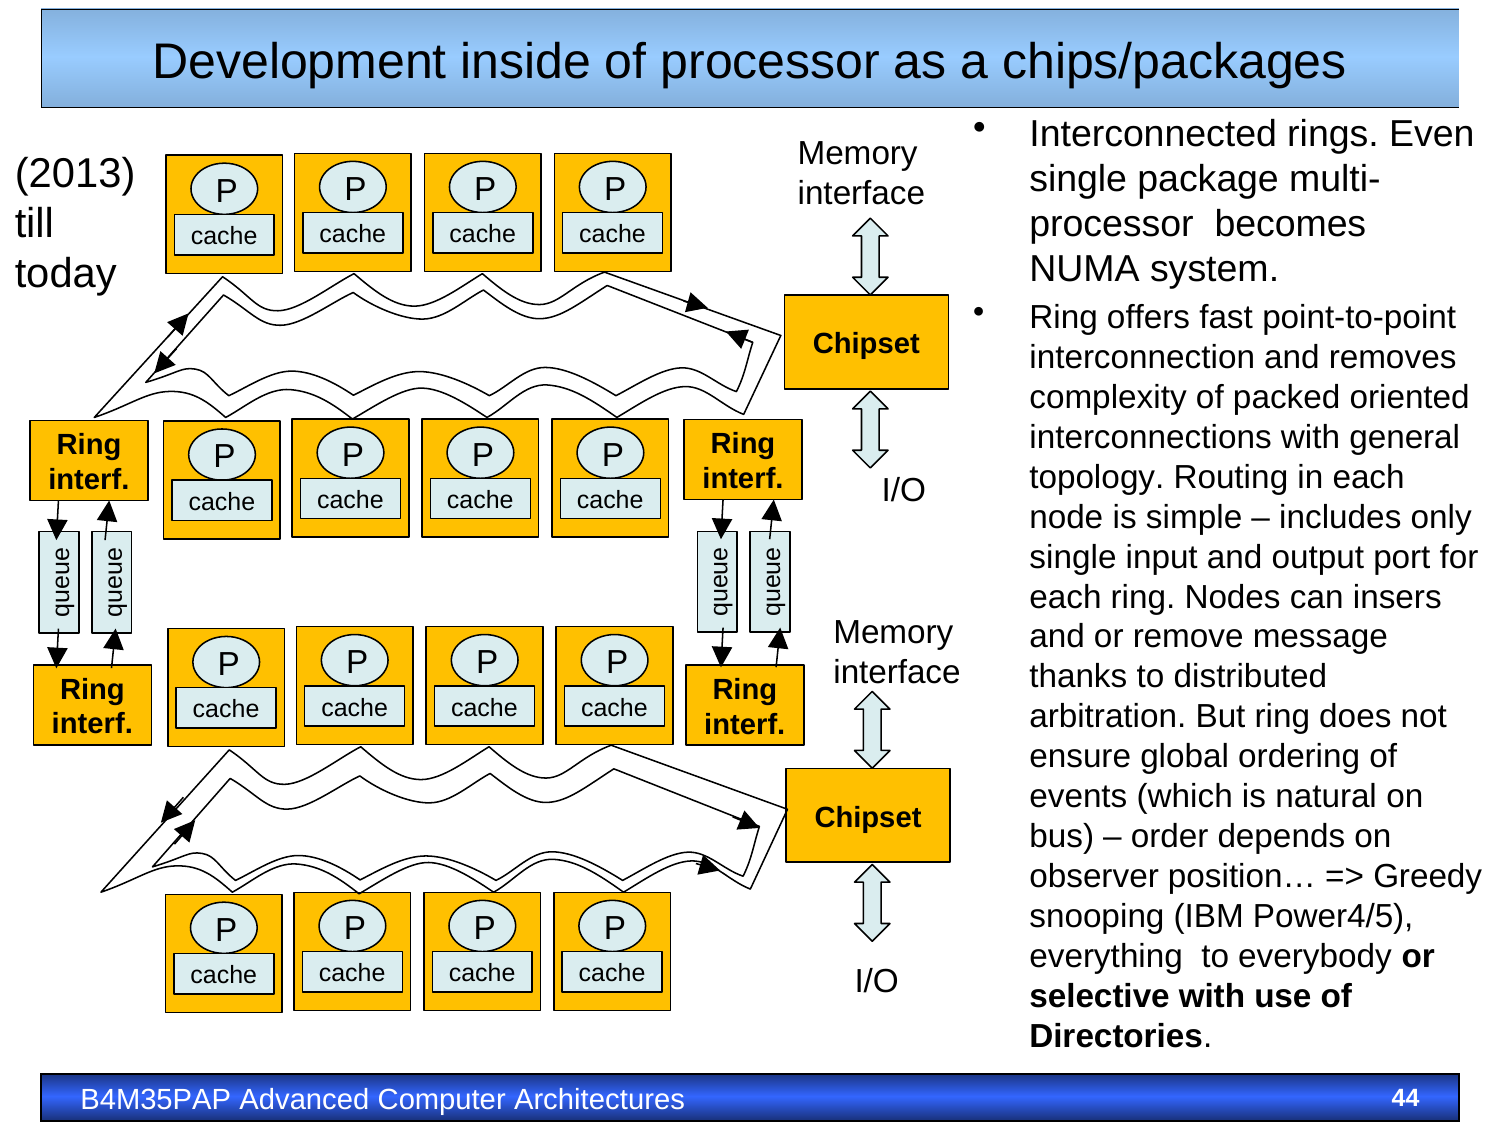

Development inside of processor as a chips/packages
# Interconnected rings. Even single package multi-processor becomes NUMA system.
Ring offers fast point-to-point interconnection and removes complexity of packed oriented interconnections with general topology. Routing in each node is simple – includes only single input and output port for each ring. Nodes can insers and or remove message thanks to distributed arbitration. But ring does not ensure global ordering of events (which is natural on bus) – order depends on observer position… => Greedy snooping (IBM Power4/5), everything to everybody or selective with use of Directories.
Memory interface
(2013)
till
today
P
cache
P
cache
P
cache
P
cache
Chipset
P
cache
P
cache
P
cache
Ring interf.
Ring interf.
P
cache
I/O
queue
queue
queue
queue
Memory interface
P
cache
P
cache
P
cache
P
cache
Ring interf.
Ring interf.
Chipset
P
cache
P
cache
P
cache
P
cache
I/O